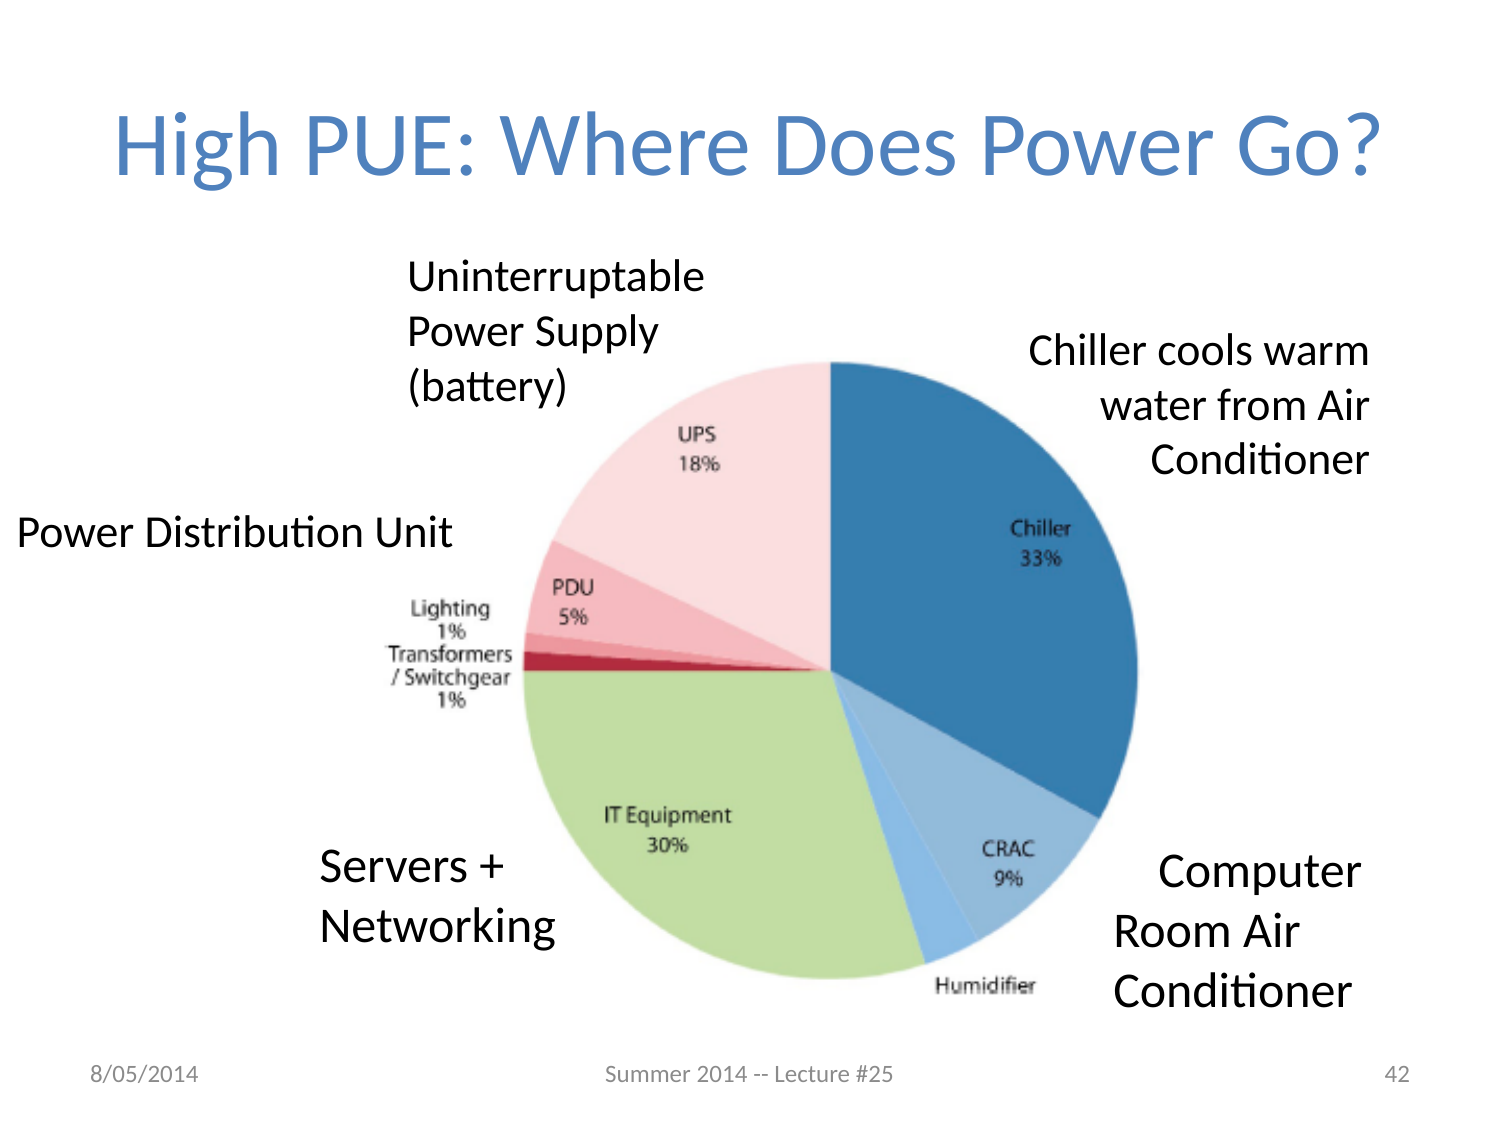

# High PUE: Where Does Power Go?
Uninterruptable
Power Supply
(battery)
Chiller cools warm
 water from Air
Conditioner
Power Distribution Unit
Servers +
Networking
 Computer
Room Air
Conditioner
8/05/2014
Summer 2014 -- Lecture #25